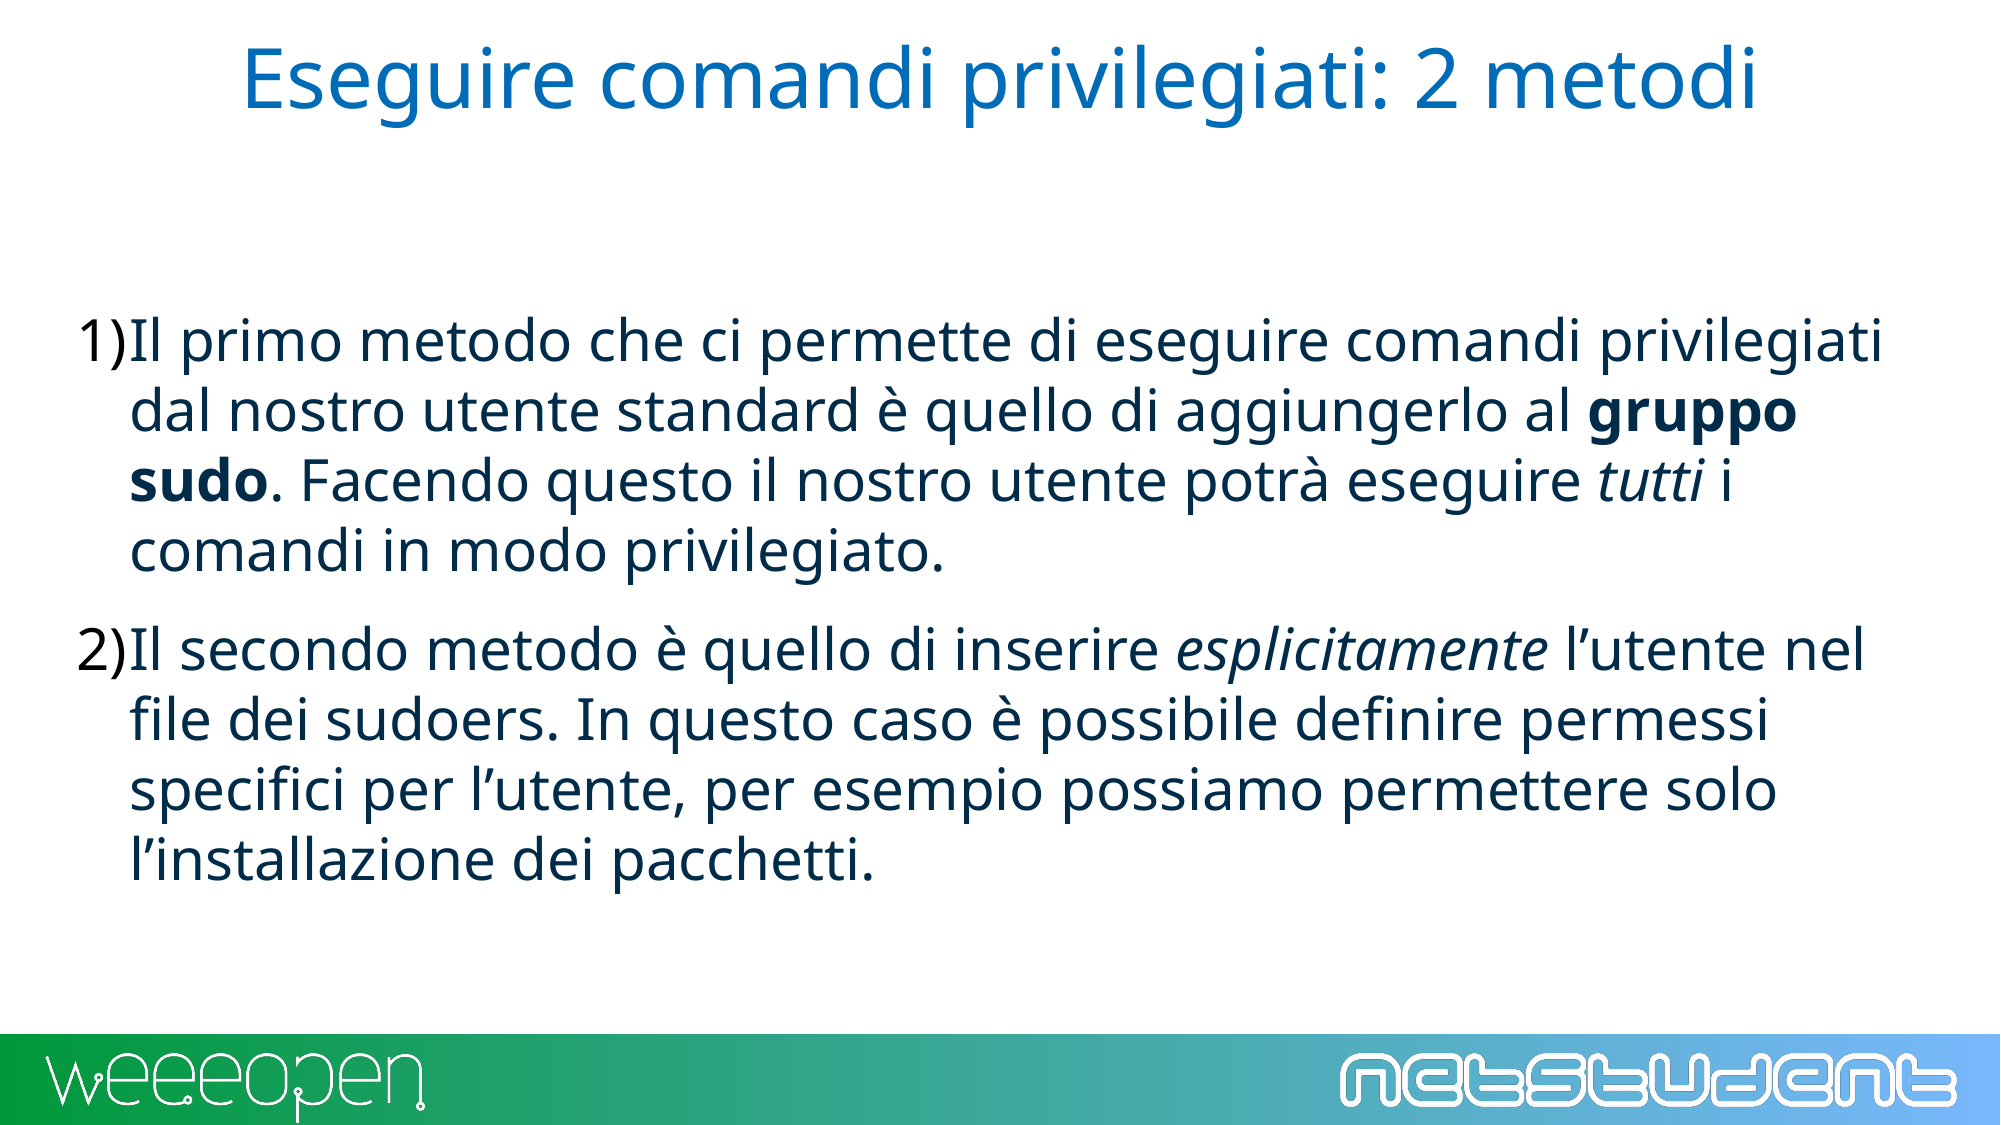

# Eseguire comandi privilegiati: 2 metodi
Il primo metodo che ci permette di eseguire comandi privilegiati dal nostro utente standard è quello di aggiungerlo al gruppo sudo. Facendo questo il nostro utente potrà eseguire tutti i comandi in modo privilegiato.
Il secondo metodo è quello di inserire esplicitamente l’utente nel file dei sudoers. In questo caso è possibile definire permessi specifici per l’utente, per esempio possiamo permettere solo l’installazione dei pacchetti.